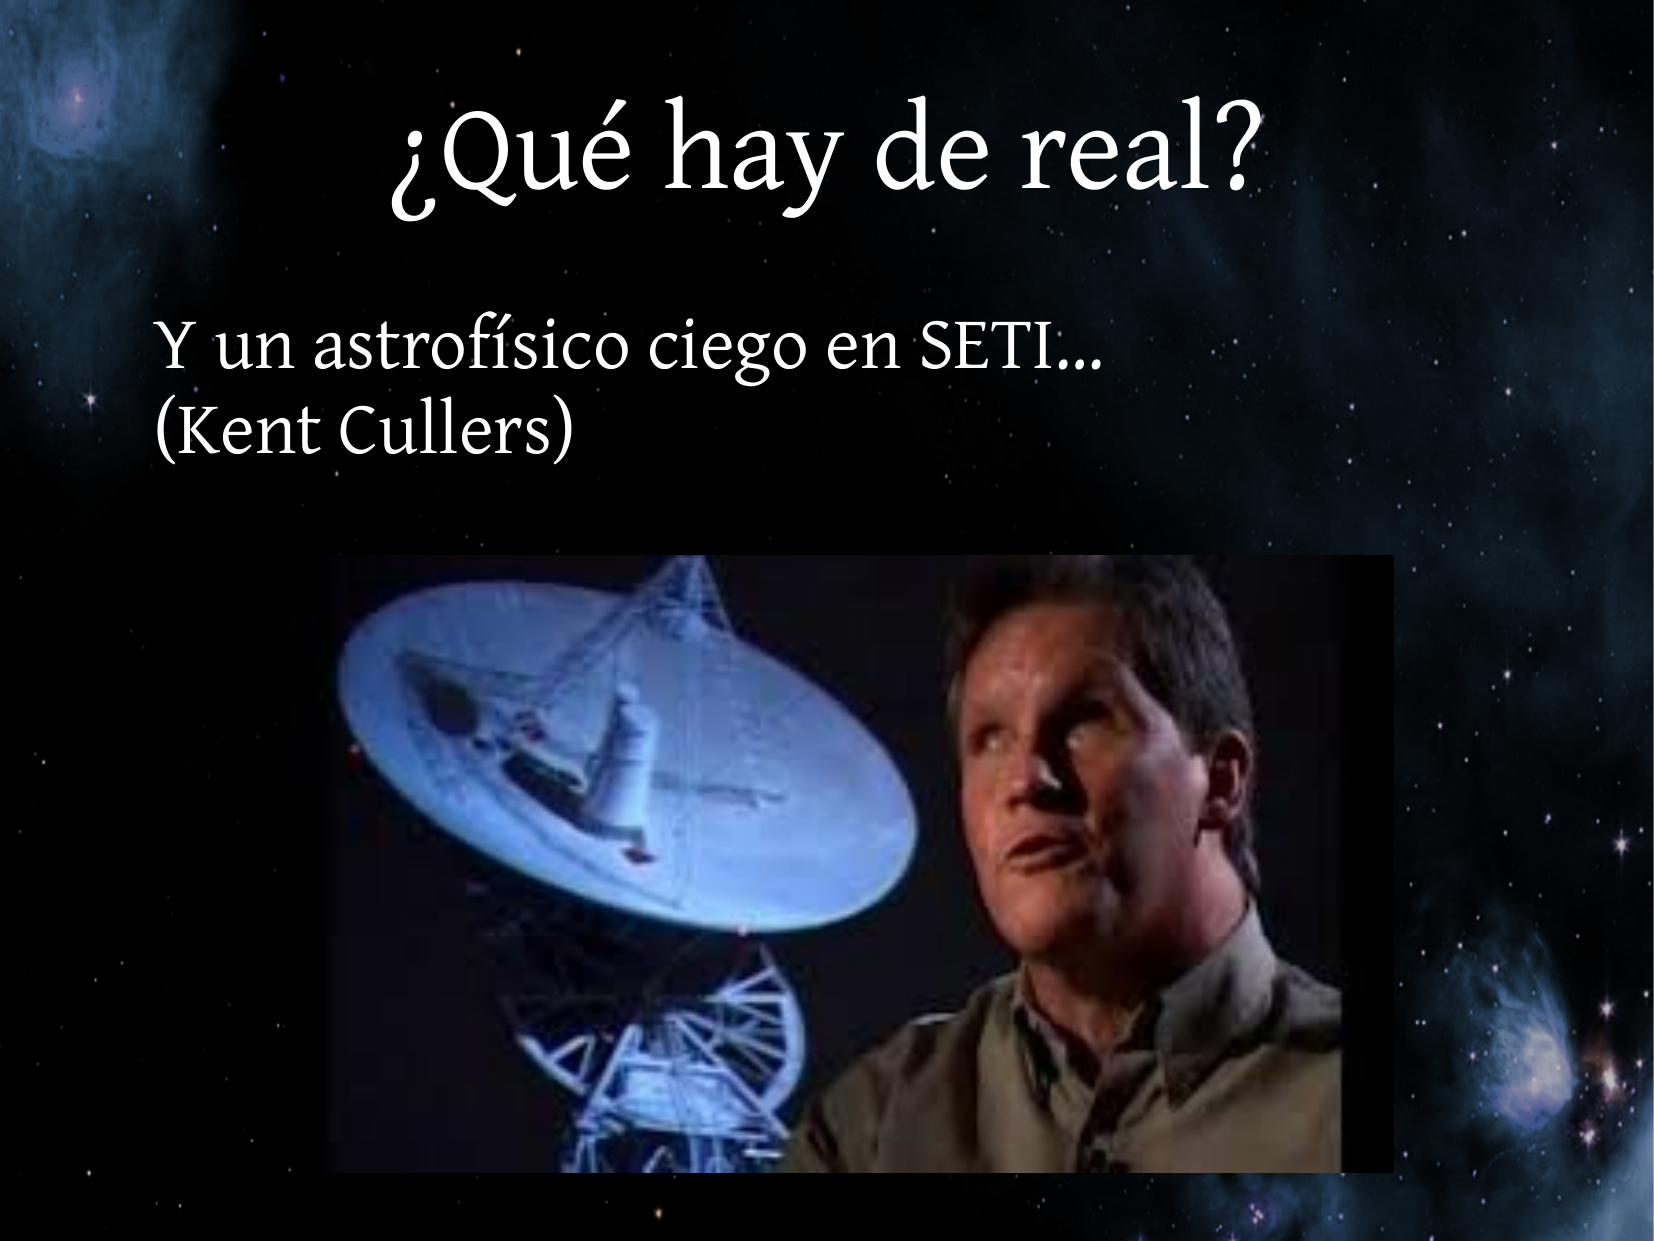

# ¿Qué hay de real?
Y un astrofísico ciego en SETI…
(Kent Cullers)